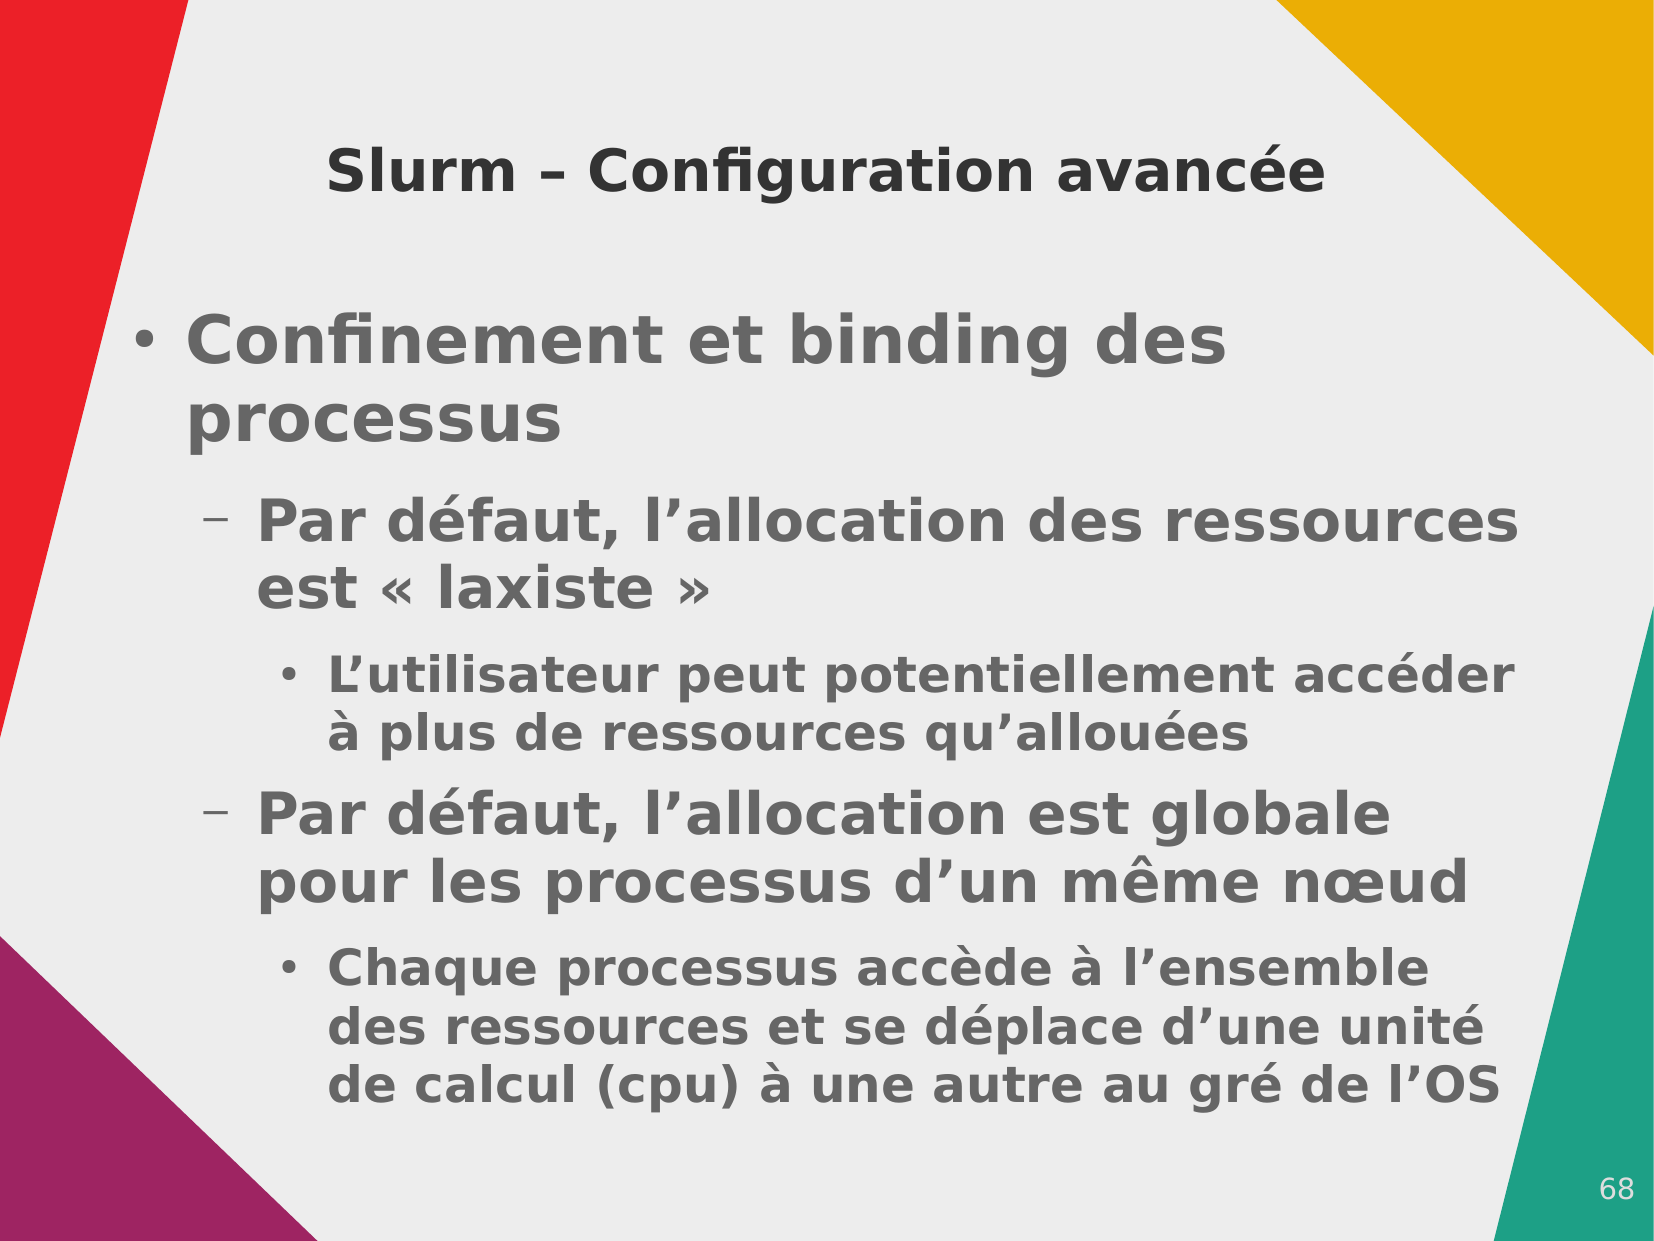

# Slurm – Configuration avancée
Confinement et binding des processus
Par défaut, l’allocation des ressources est « laxiste »
L’utilisateur peut potentiellement accéder à plus de ressources qu’allouées
Par défaut, l’allocation est globale pour les processus d’un même nœud
Chaque processus accède à l’ensemble des ressources et se déplace d’une unité de calcul (cpu) à une autre au gré de l’OS
68